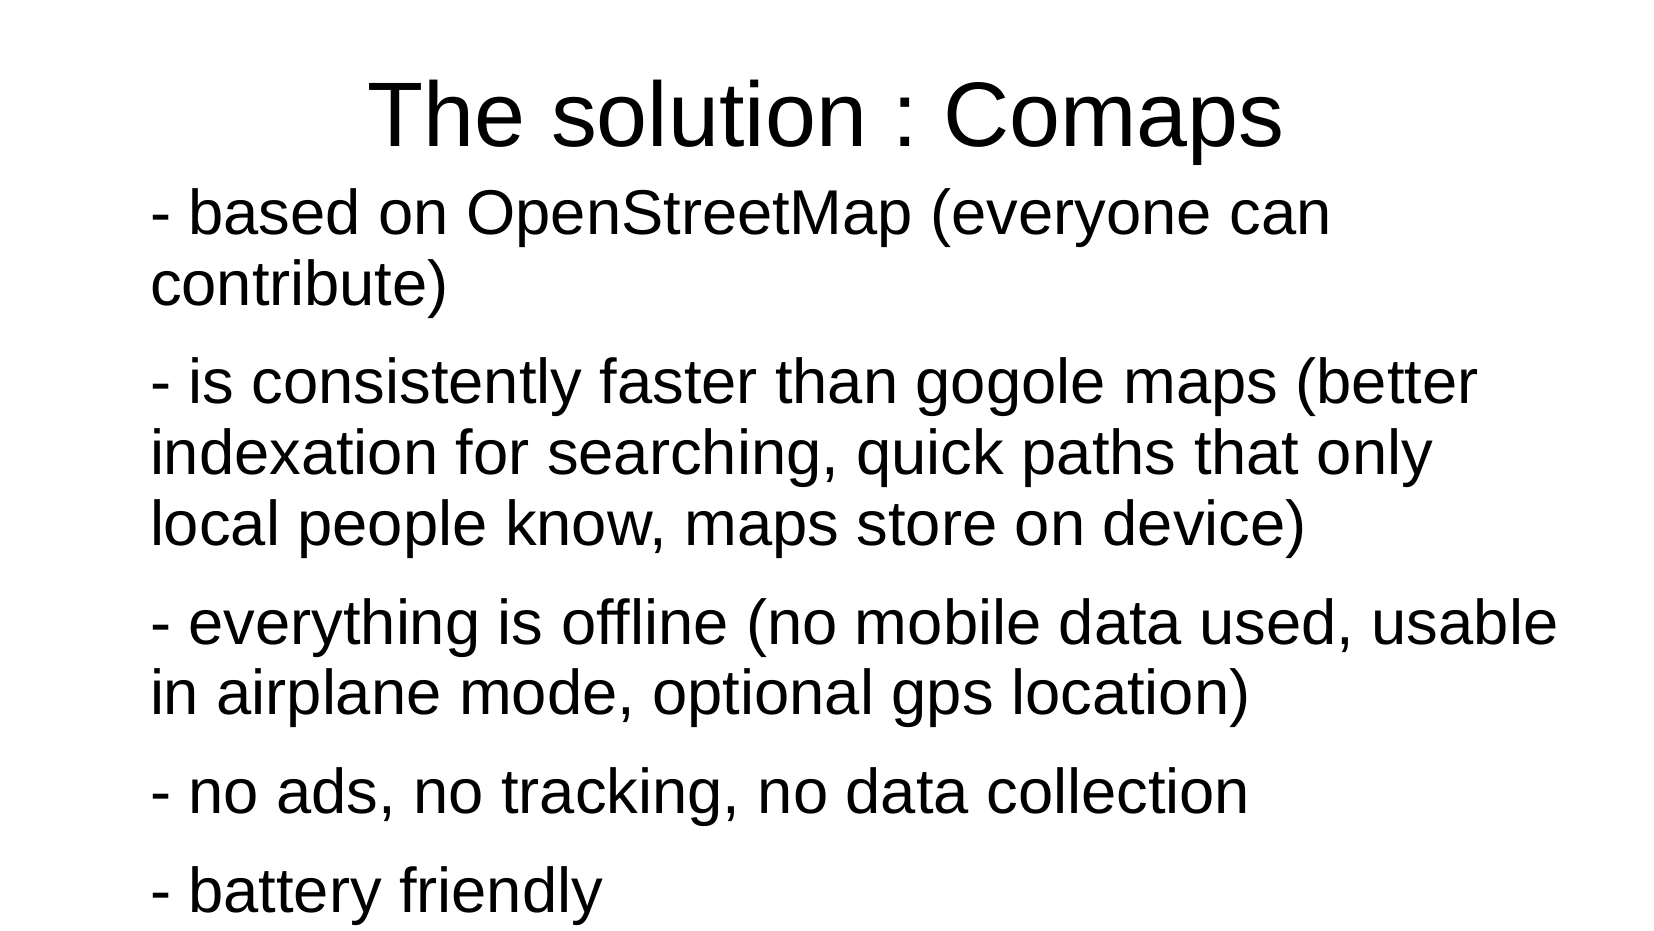

# The solution : Comaps
- based on OpenStreetMap (everyone can contribute)
- is consistently faster than gogole maps (better indexation for searching, quick paths that only local people know, maps store on device)
- everything is offline (no mobile data used, usable in airplane mode, optional gps location)
- no ads, no tracking, no data collection
- battery friendly